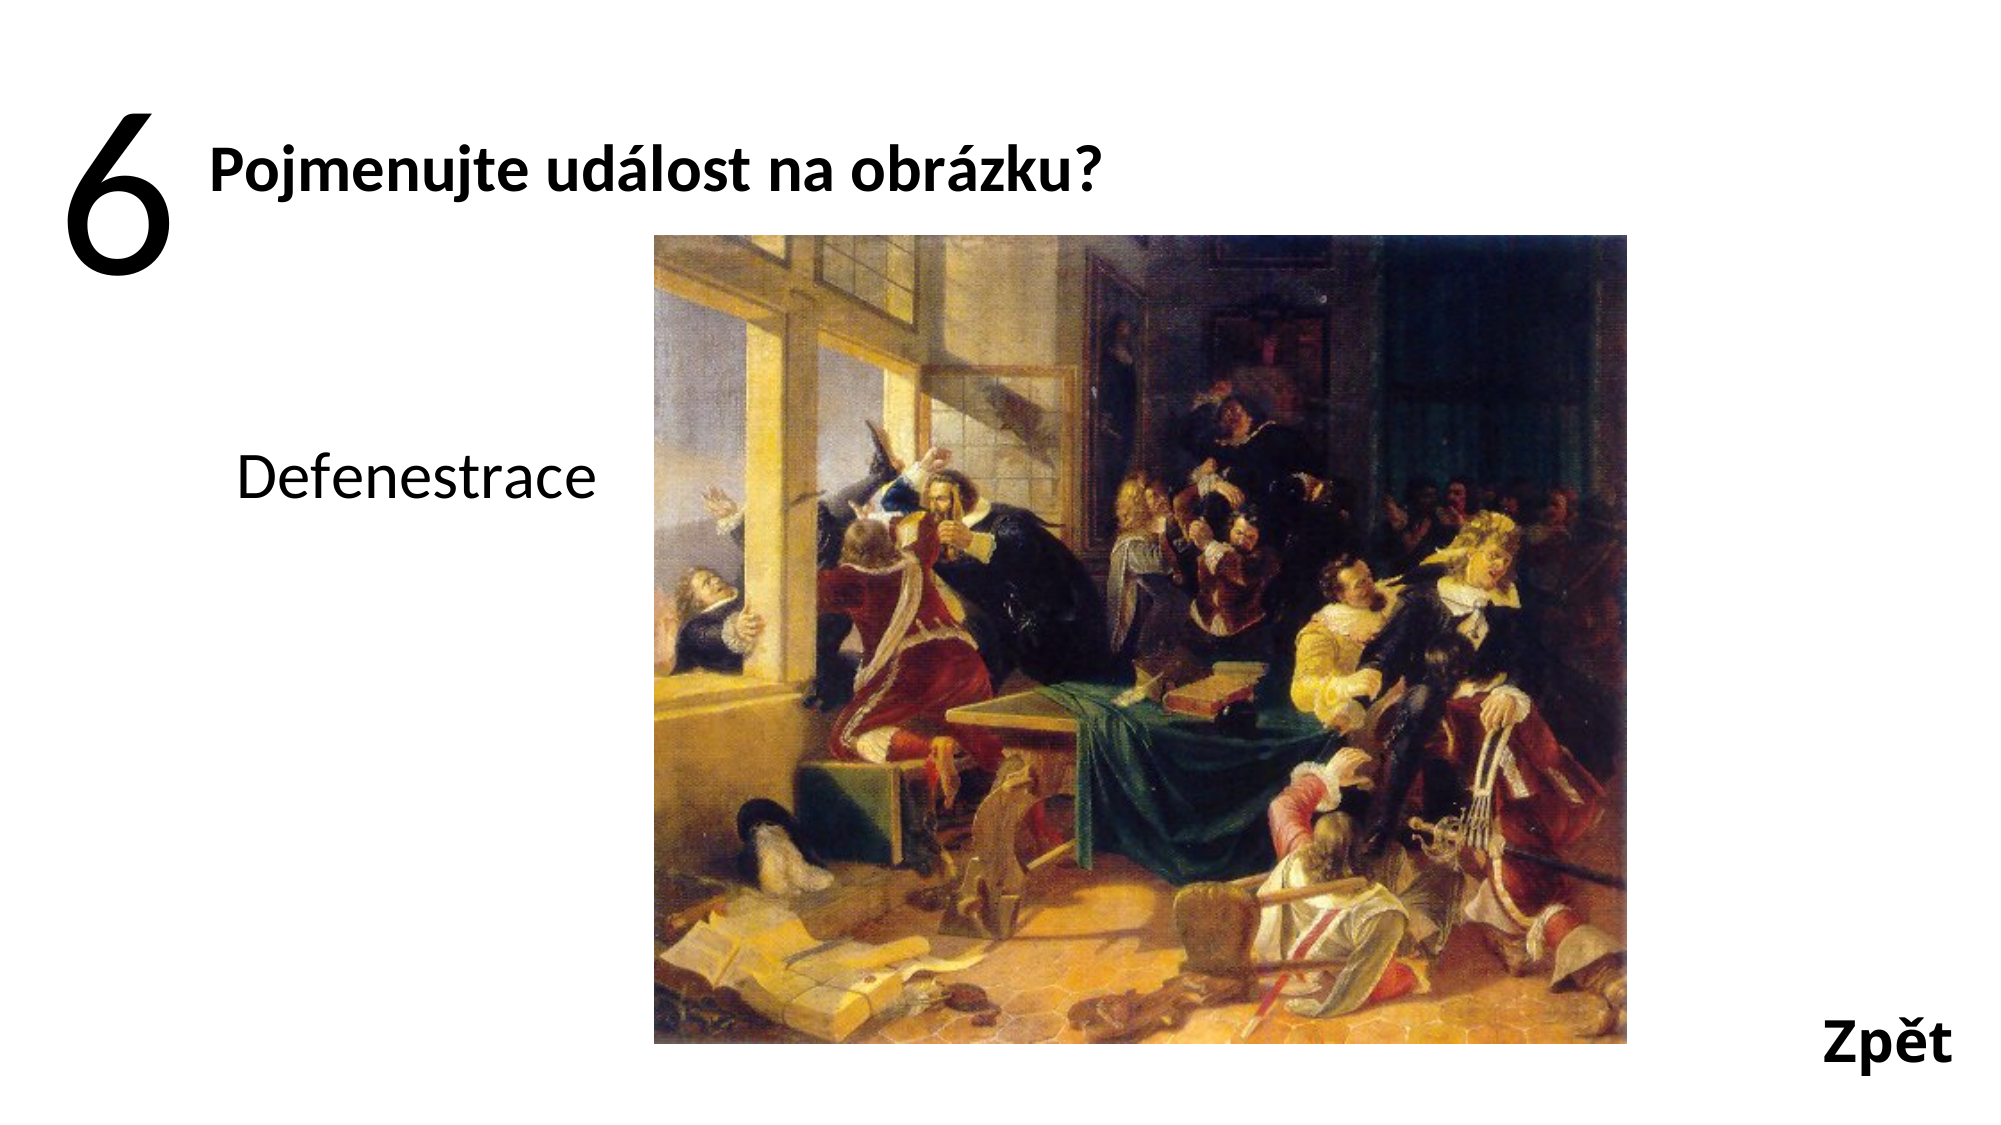

6
Pojmenujte událost na obrázku?
Defenestrace
Zpět